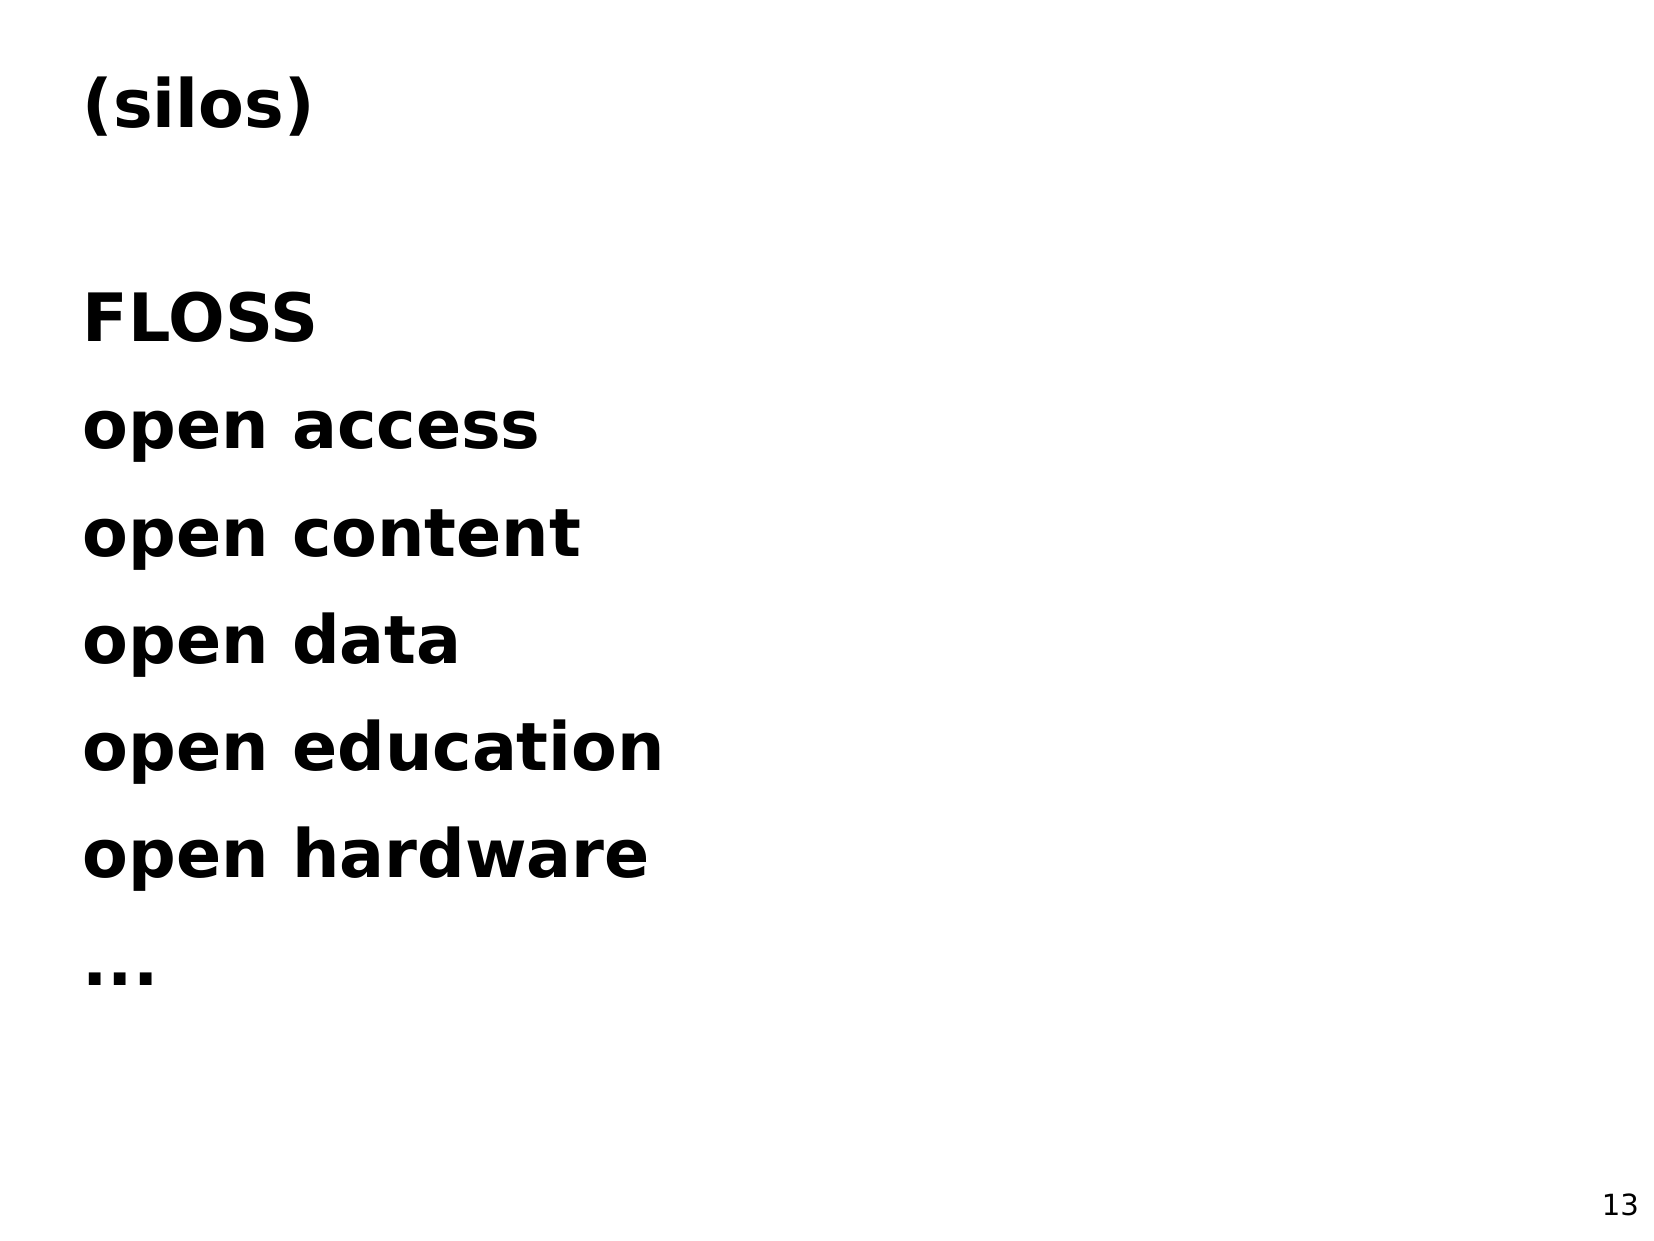

# (silos)
FLOSS
open access
open content
open data
open education
open hardware
...